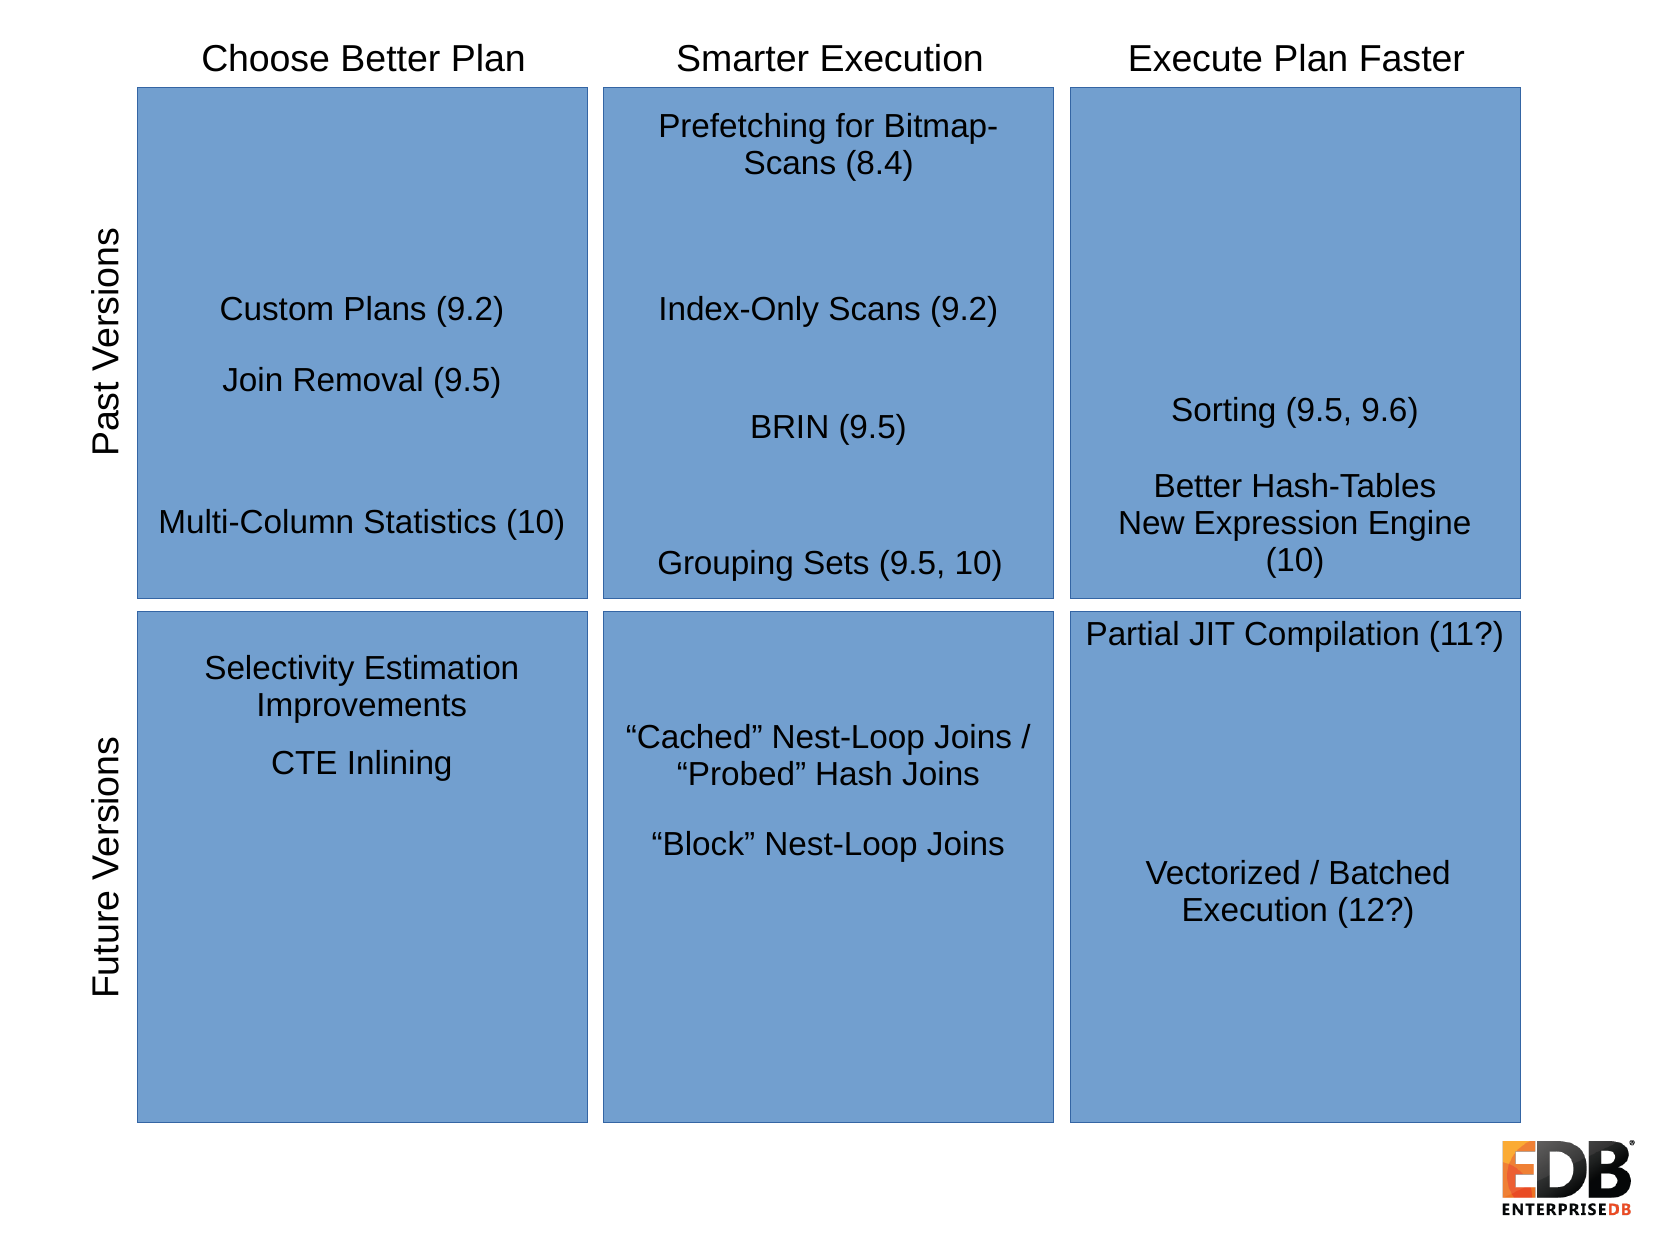

Choose Better Plan
Smarter Execution
Execute Plan Faster
Prefetching for Bitmap-Scans (8.4)
Index-Only Scans (9.2)
Custom Plans (9.2)
Past Versions
Join Removal (9.5)
Sorting (9.5, 9.6)
BRIN (9.5)
Better Hash-Tables
New Expression Engine
(10)
Multi-Column Statistics (10)
Grouping Sets (9.5, 10)
Partial JIT Compilation (11?)
Selectivity Estimation Improvements
“Cached” Nest-Loop Joins /
“Probed” Hash Joins
CTE Inlining
“Block” Nest-Loop Joins
Future Versions
Vectorized / Batched Execution (12?)